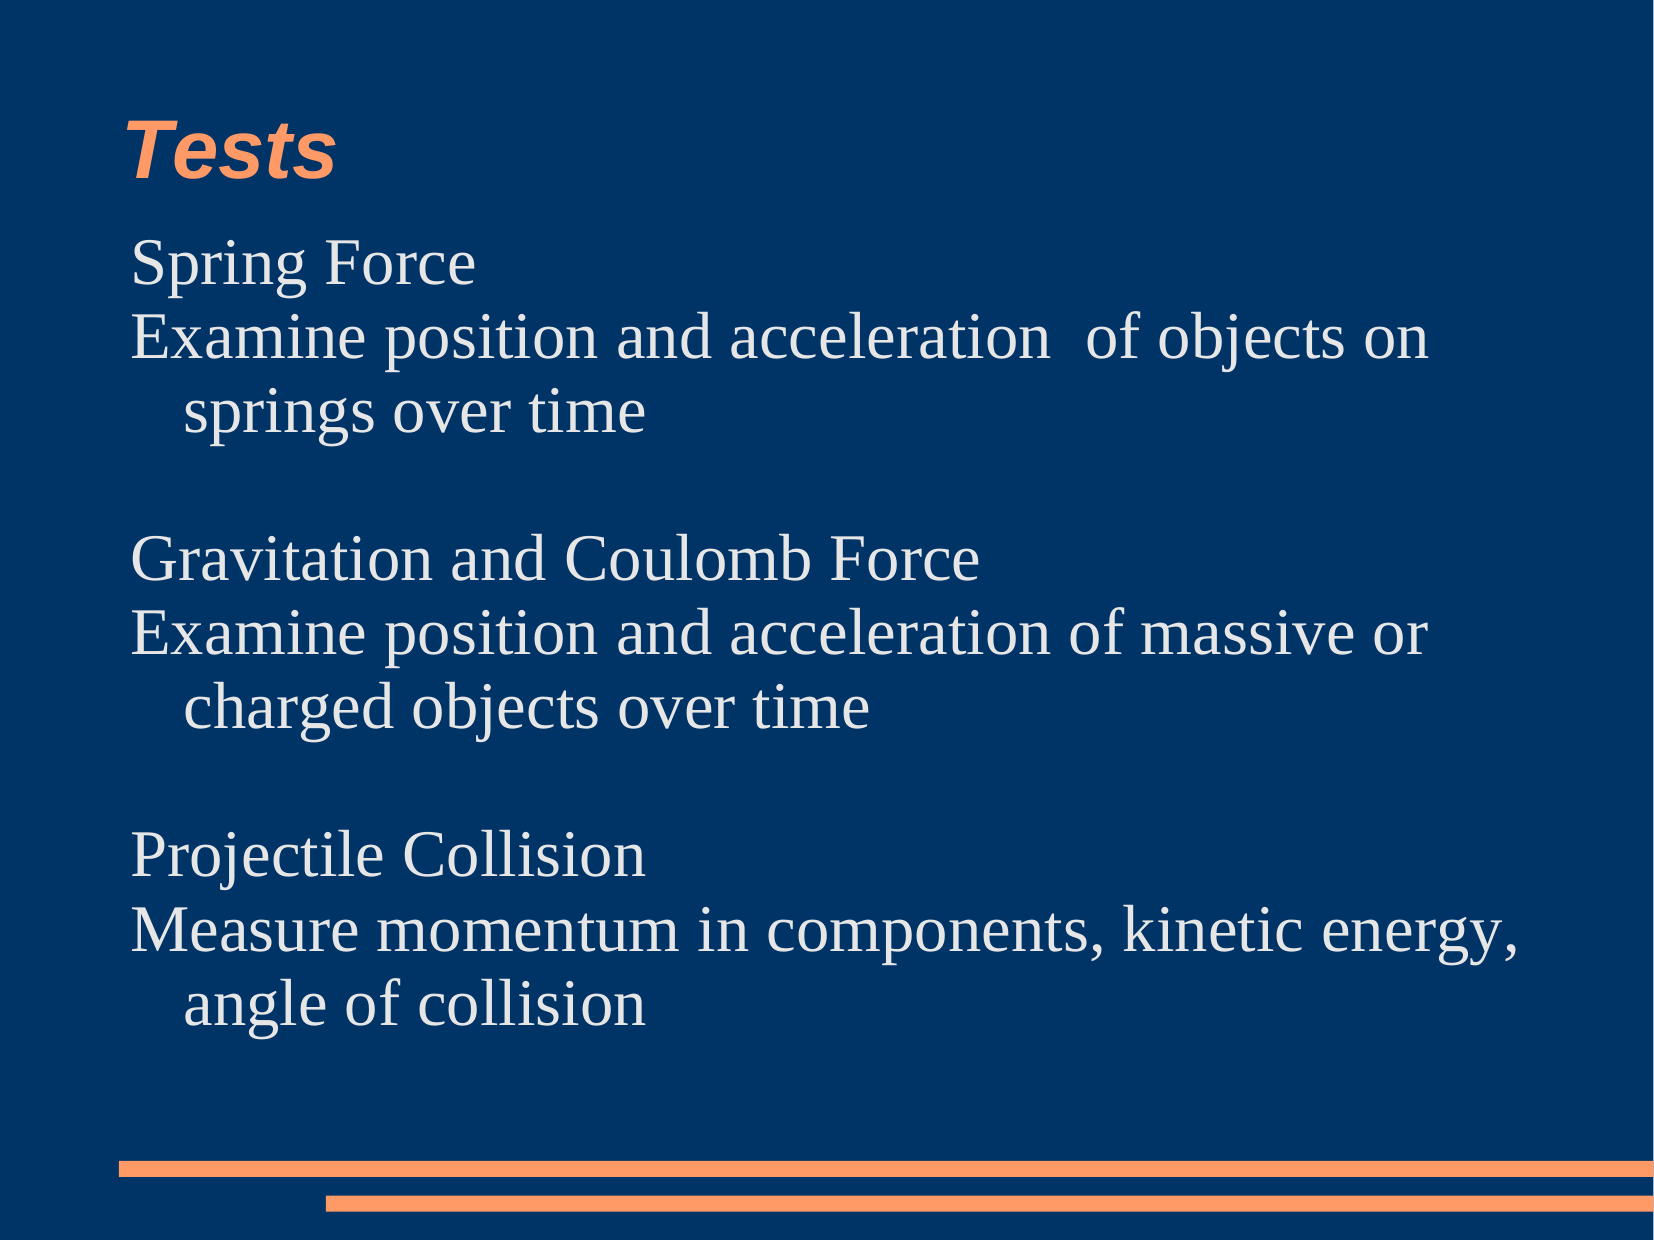

# Tests
Spring Force
Examine position and acceleration of objects on springs over time
Gravitation and Coulomb Force
Examine position and acceleration of massive or charged objects over time
Projectile Collision
Measure momentum in components, kinetic energy, angle of collision